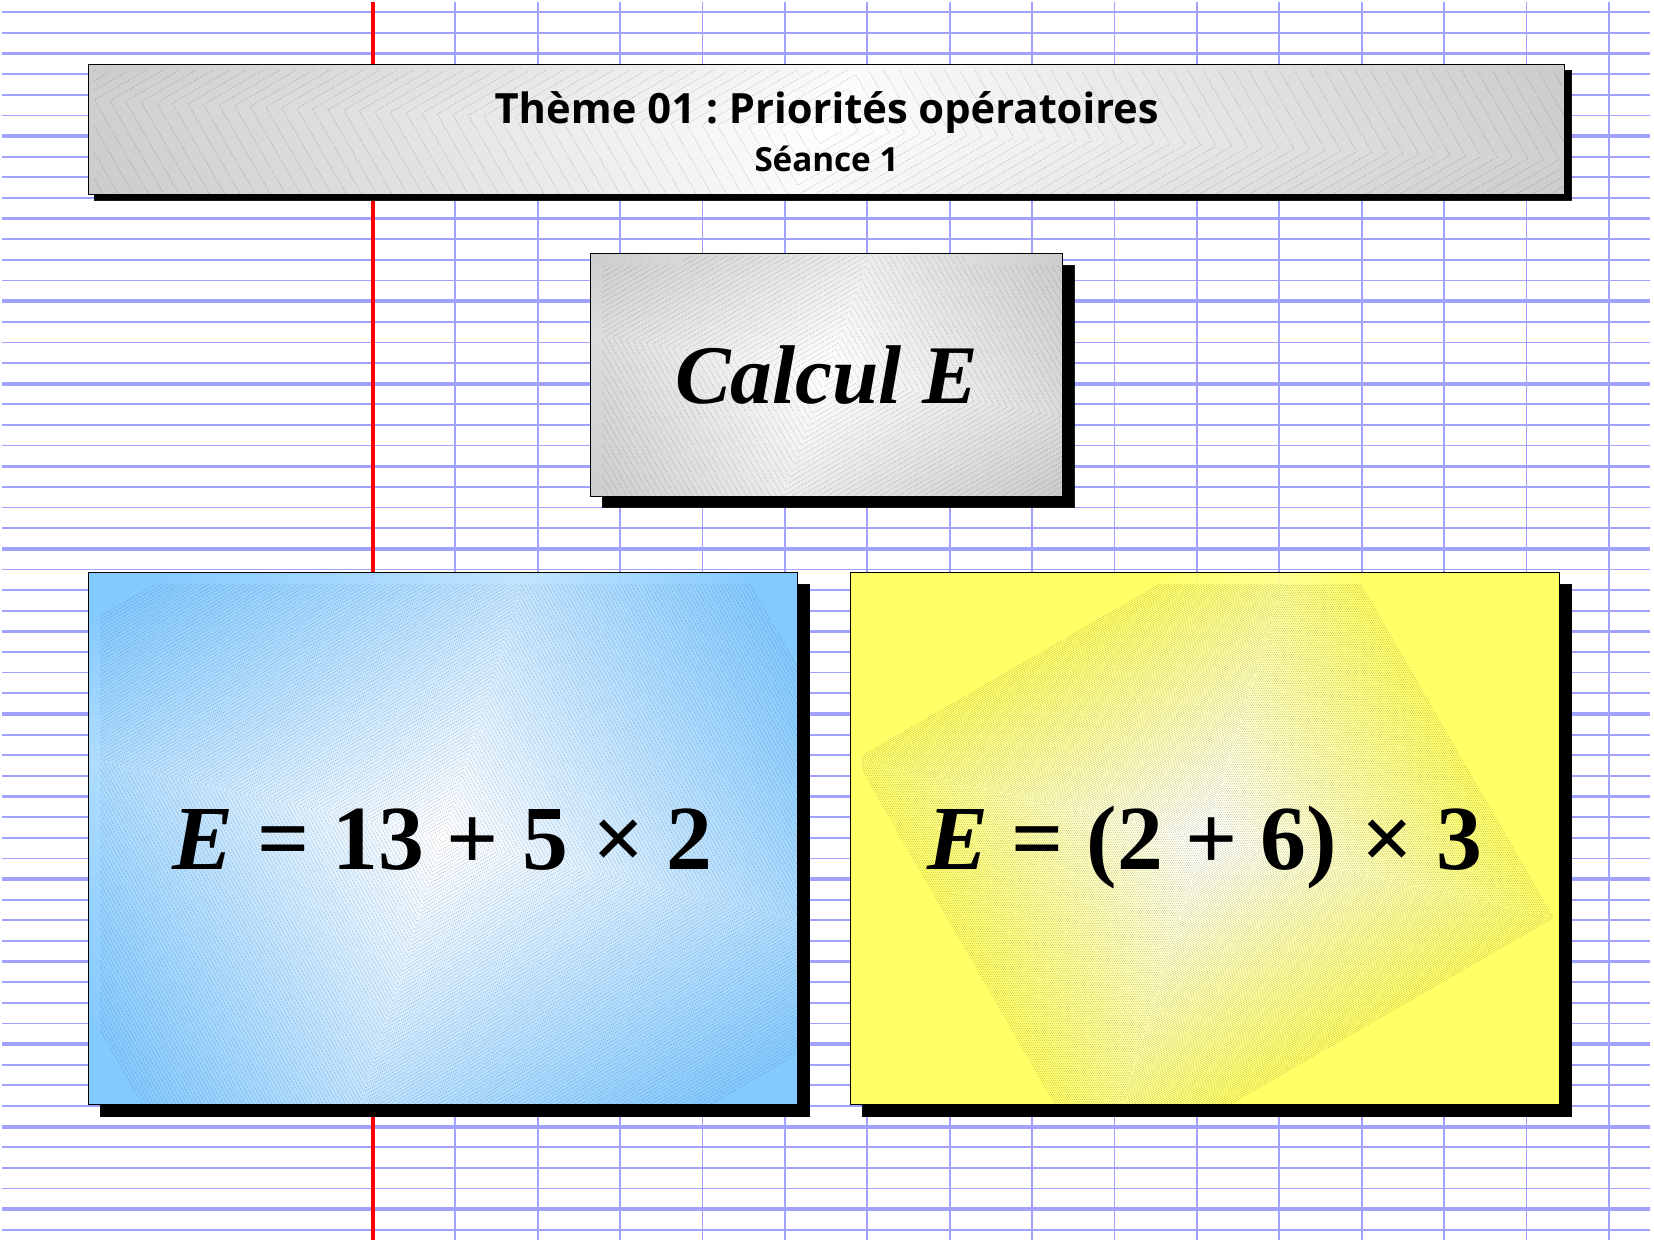

Thème XX : Xxxxxxxxxxxxxxxxxxxxxxxxxxxxxx
Séance x
Thème 1 : Priorités opératoires 1
Séance 1
Thème 1 : Priorités opératoires 1
Séance 2
Thème 1 : Priorités opératoires 1
Séance 3
Thème 1 : Priorités opératoires 1
Séance d'évaluation
Thème 01 : Priorités opératoires
Séance 1
Calcul E
10
11
12
13
14
15
9
0
1
2
3
4
5
6
7
8
E = 13 + 5 × 2
E = (2 + 6) × 3